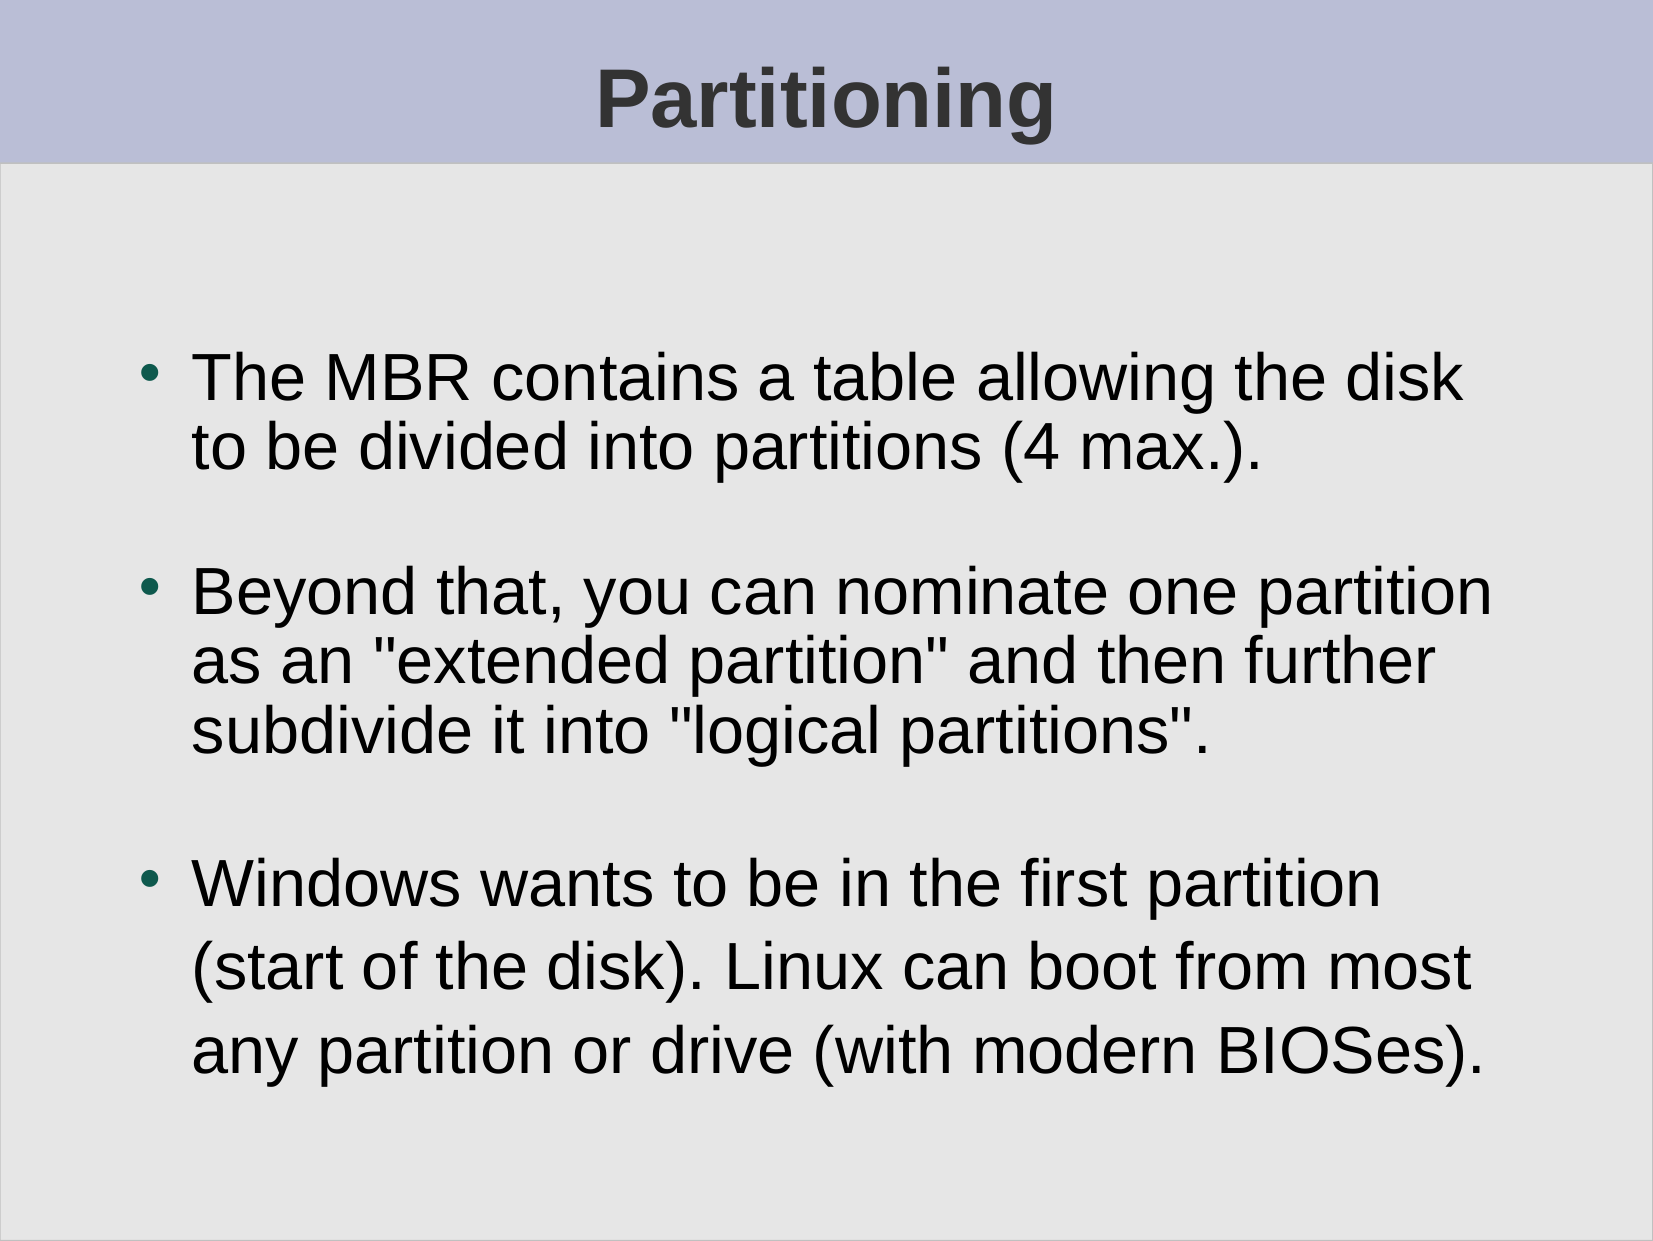

# Partitioning
The MBR contains a table allowing the disk to be divided into partitions (4 max.).
Beyond that, you can nominate one partition as an "extended partition" and then further subdivide it into "logical partitions".
Windows wants to be in the first partition (start of the disk). Linux can boot from most any partition or drive (with modern BIOSes).